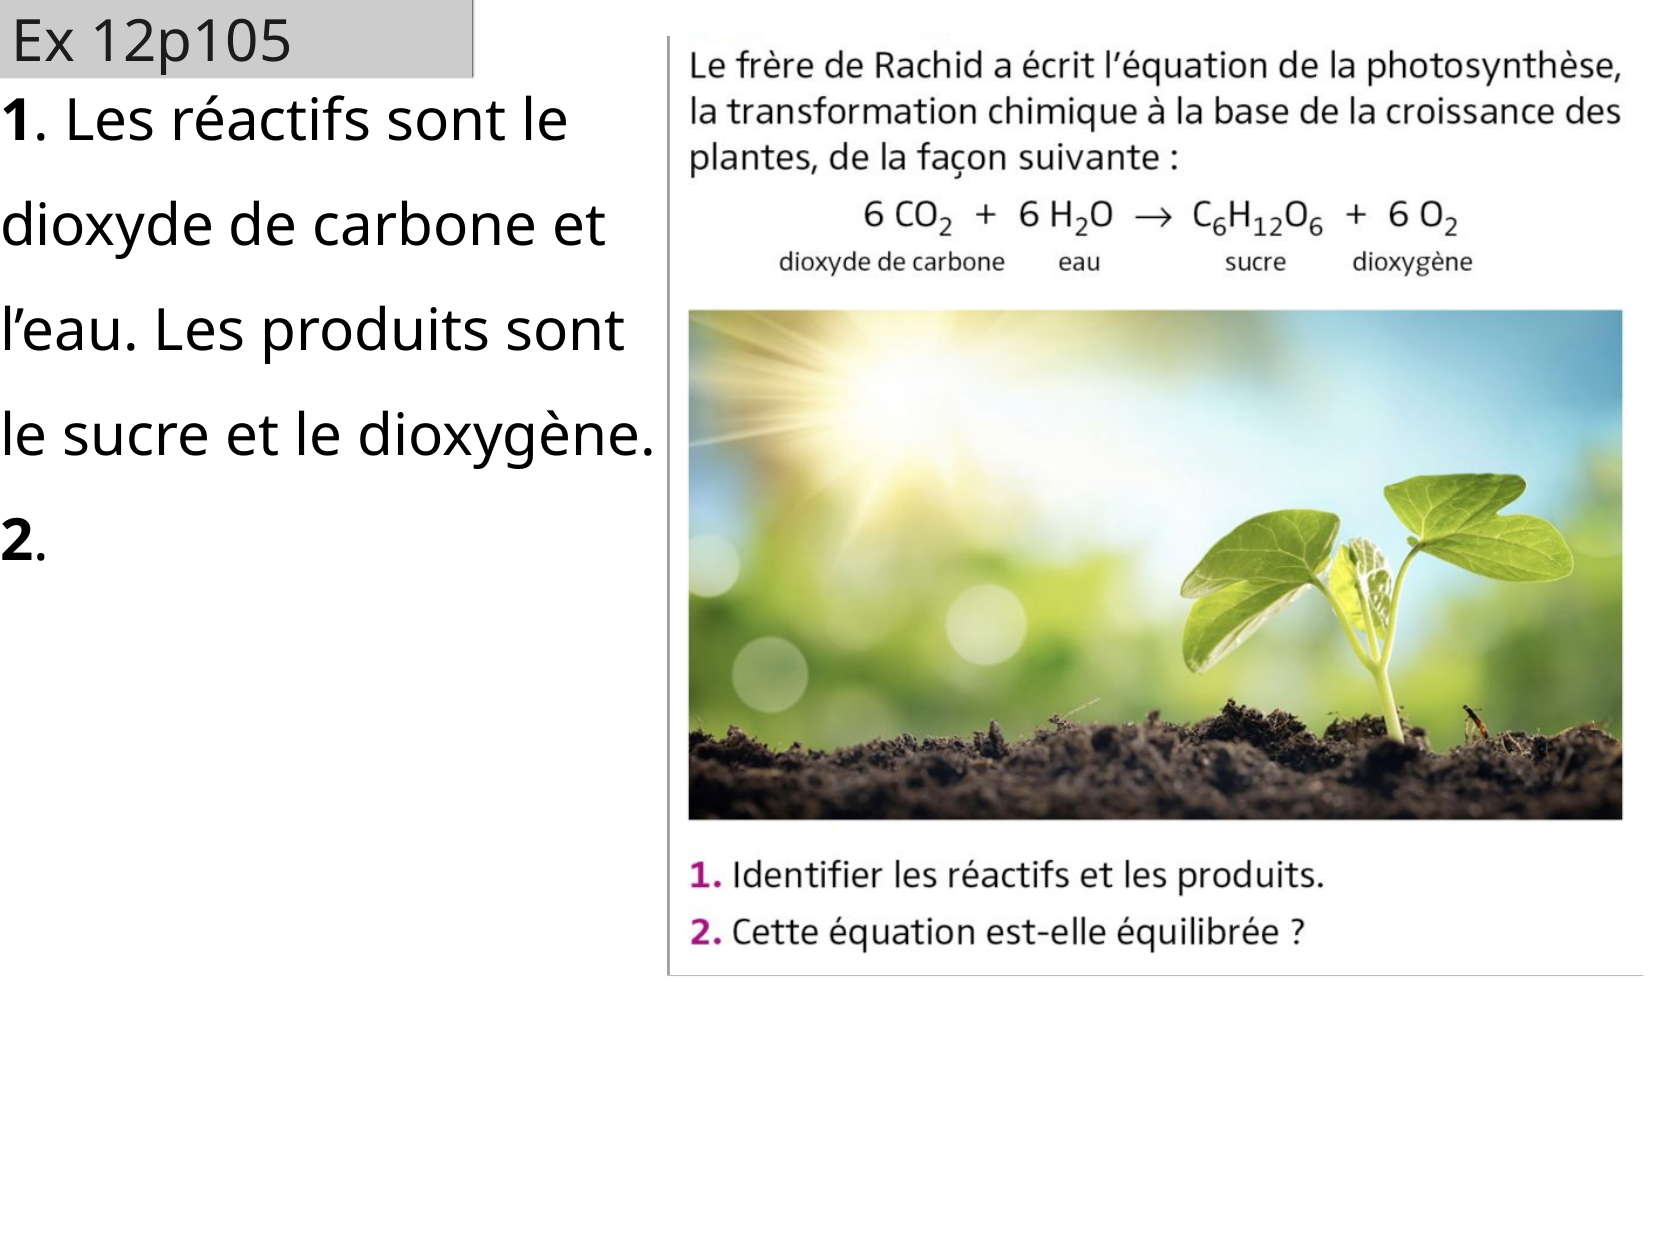

# Ex 12p105
1. Les réactifs sont le
dioxyde de carbone et
l’eau. Les produits sont
le sucre et le dioxygène.
2.